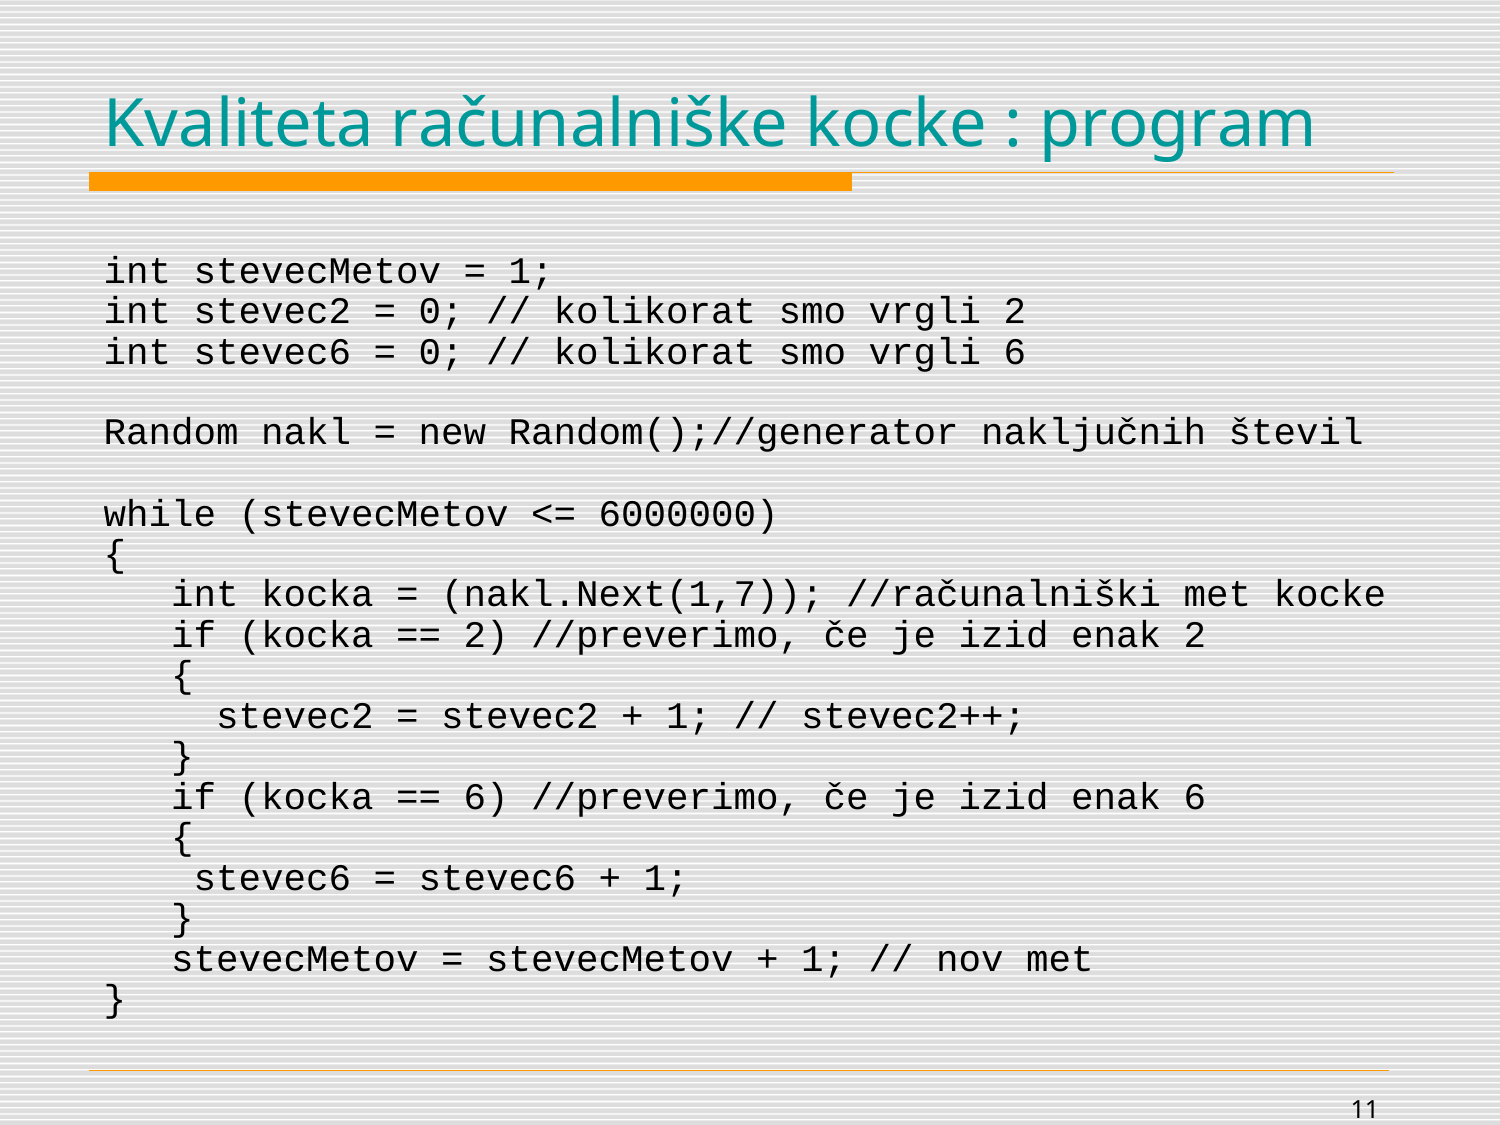

# Kvaliteta računalniške kocke : program
int stevecMetov = 1;
int stevec2 = 0; // kolikorat smo vrgli 2
int stevec6 = 0; // kolikorat smo vrgli 6
Random nakl = new Random();//generator naključnih števil
while (stevecMetov <= 6000000)
{
 int kocka = (nakl.Next(1,7)); //računalniški met kocke
 if (kocka == 2) //preverimo, če je izid enak 2
 {
 stevec2 = stevec2 + 1; // stevec2++;
 }
 if (kocka == 6) //preverimo, če je izid enak 6
 {
 stevec6 = stevec6 + 1;
 }
 stevecMetov = stevecMetov + 1; // nov met
}